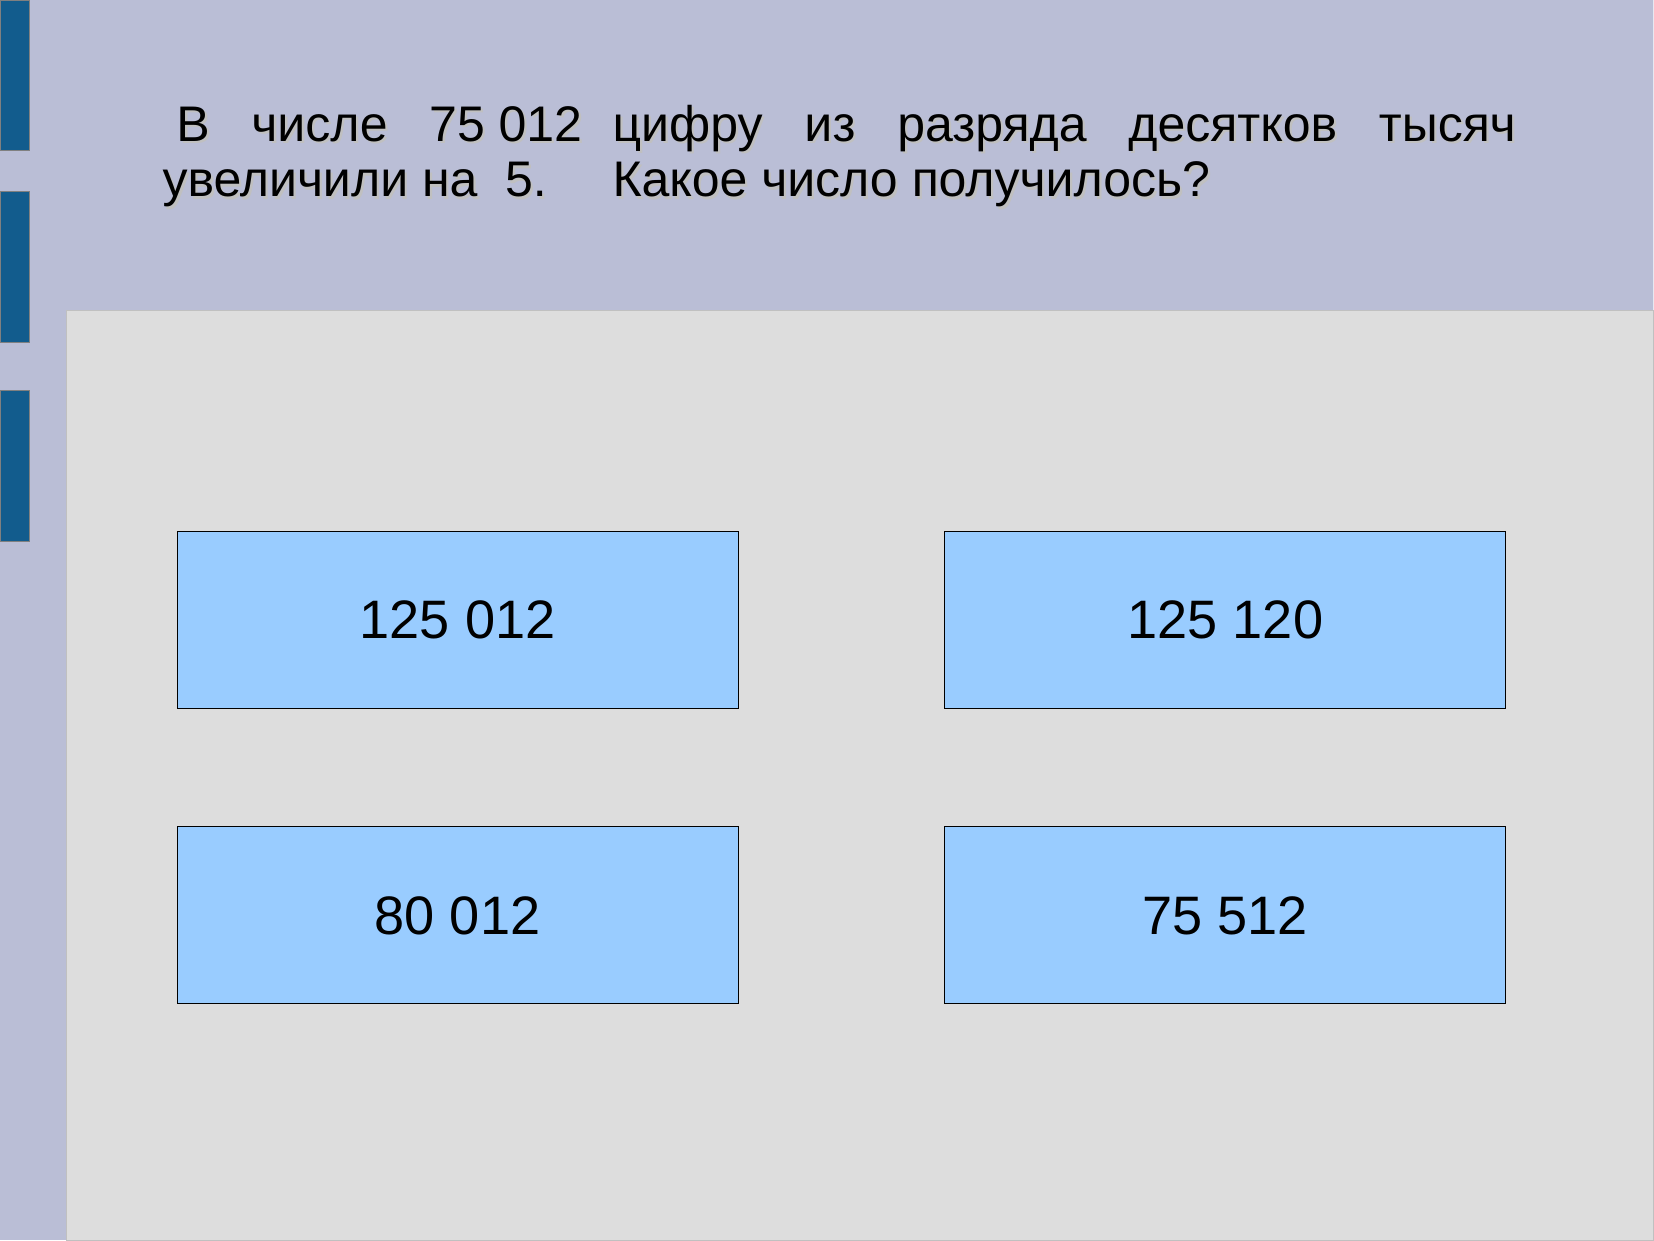

В числе 75 012	цифру из разряда десятков тысяч
увеличили на 5.	Какое число получилось?
125 012
125 120
80 012
75 512